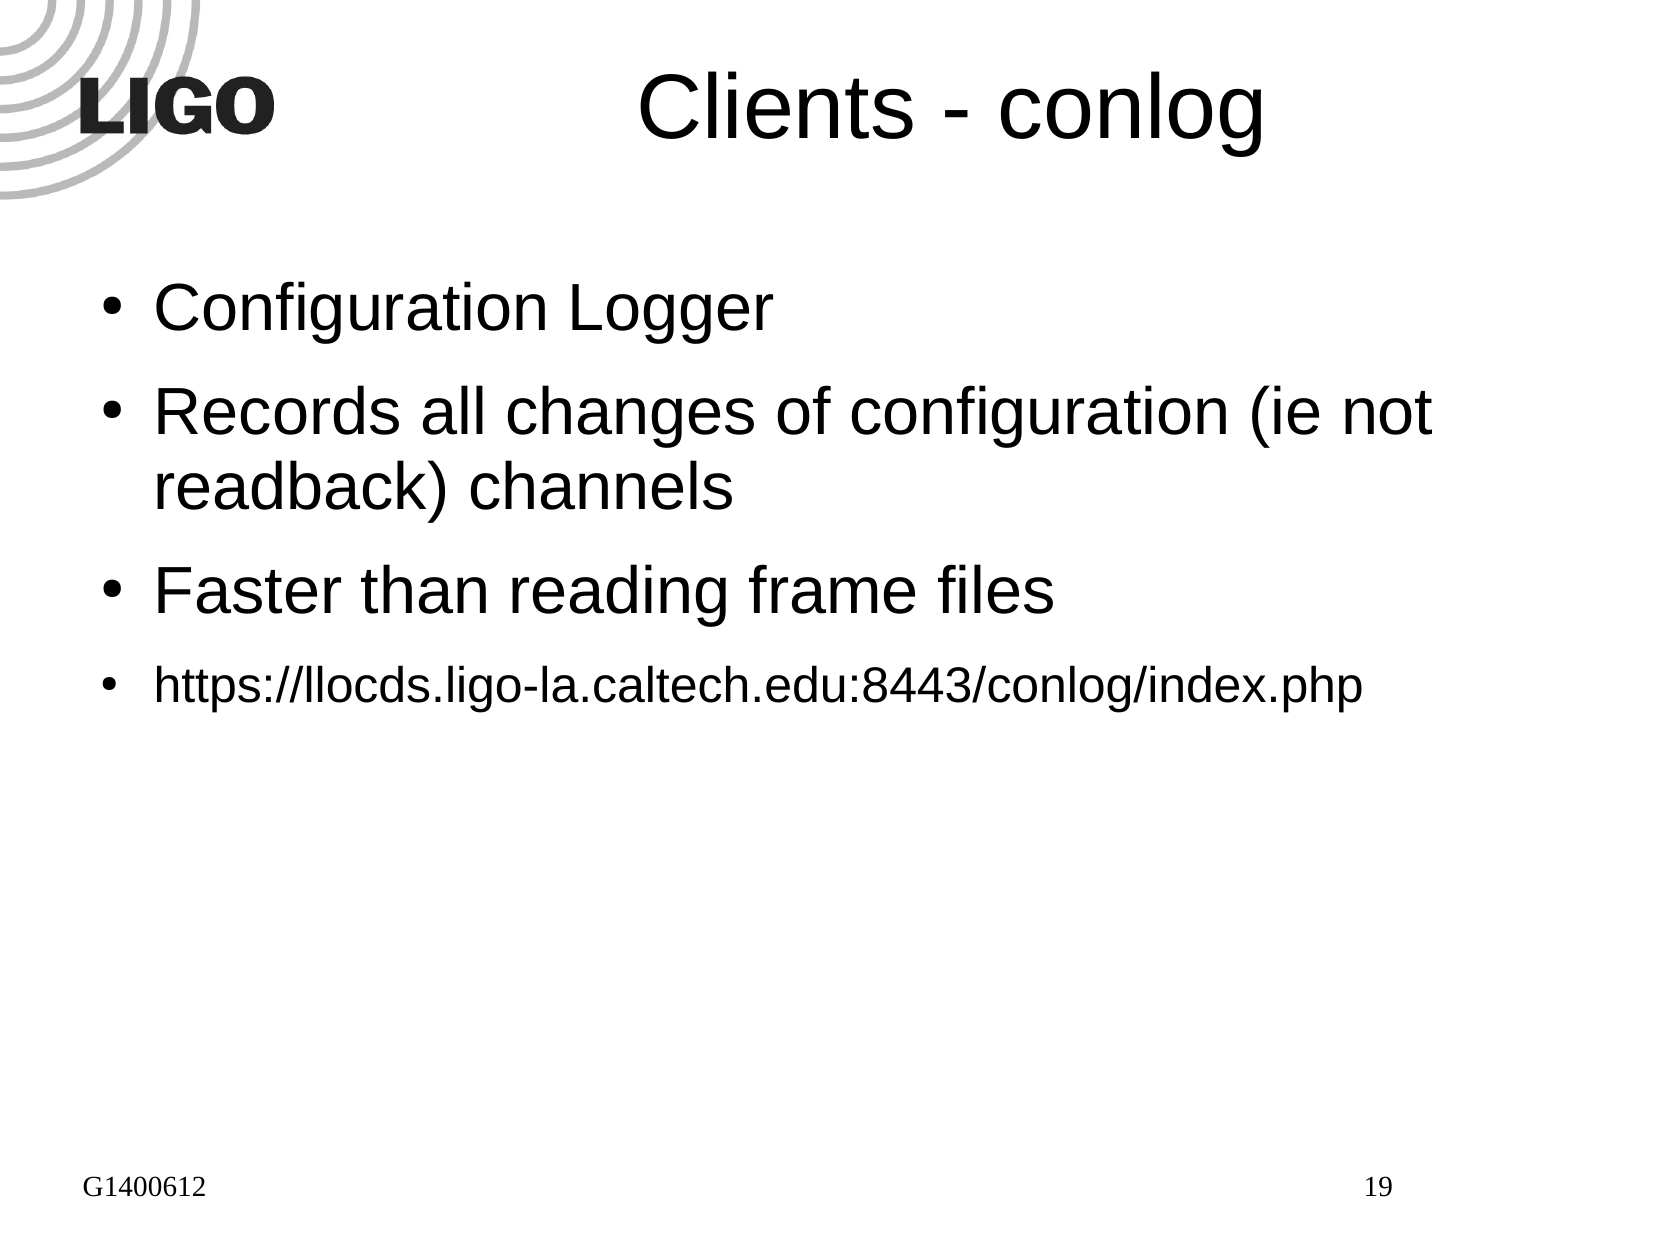

# Clients - conlog
Configuration Logger
Records all changes of configuration (ie not readback) channels
Faster than reading frame files
https://llocds.ligo-la.caltech.edu:8443/conlog/index.php
19